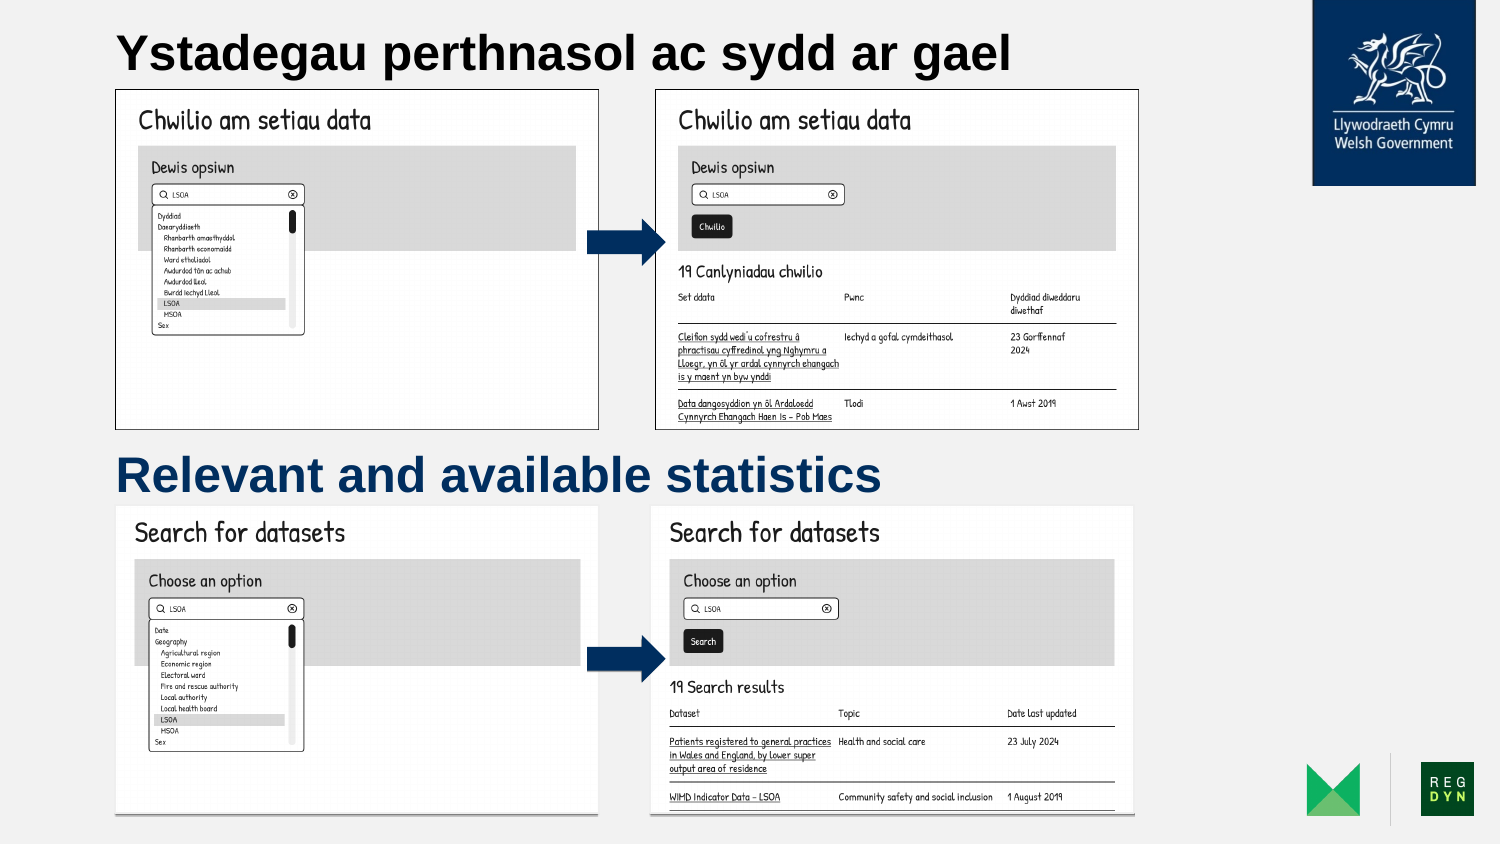

Ystadegau perthnasol ac sydd ar gael
# Relevant and available statistics